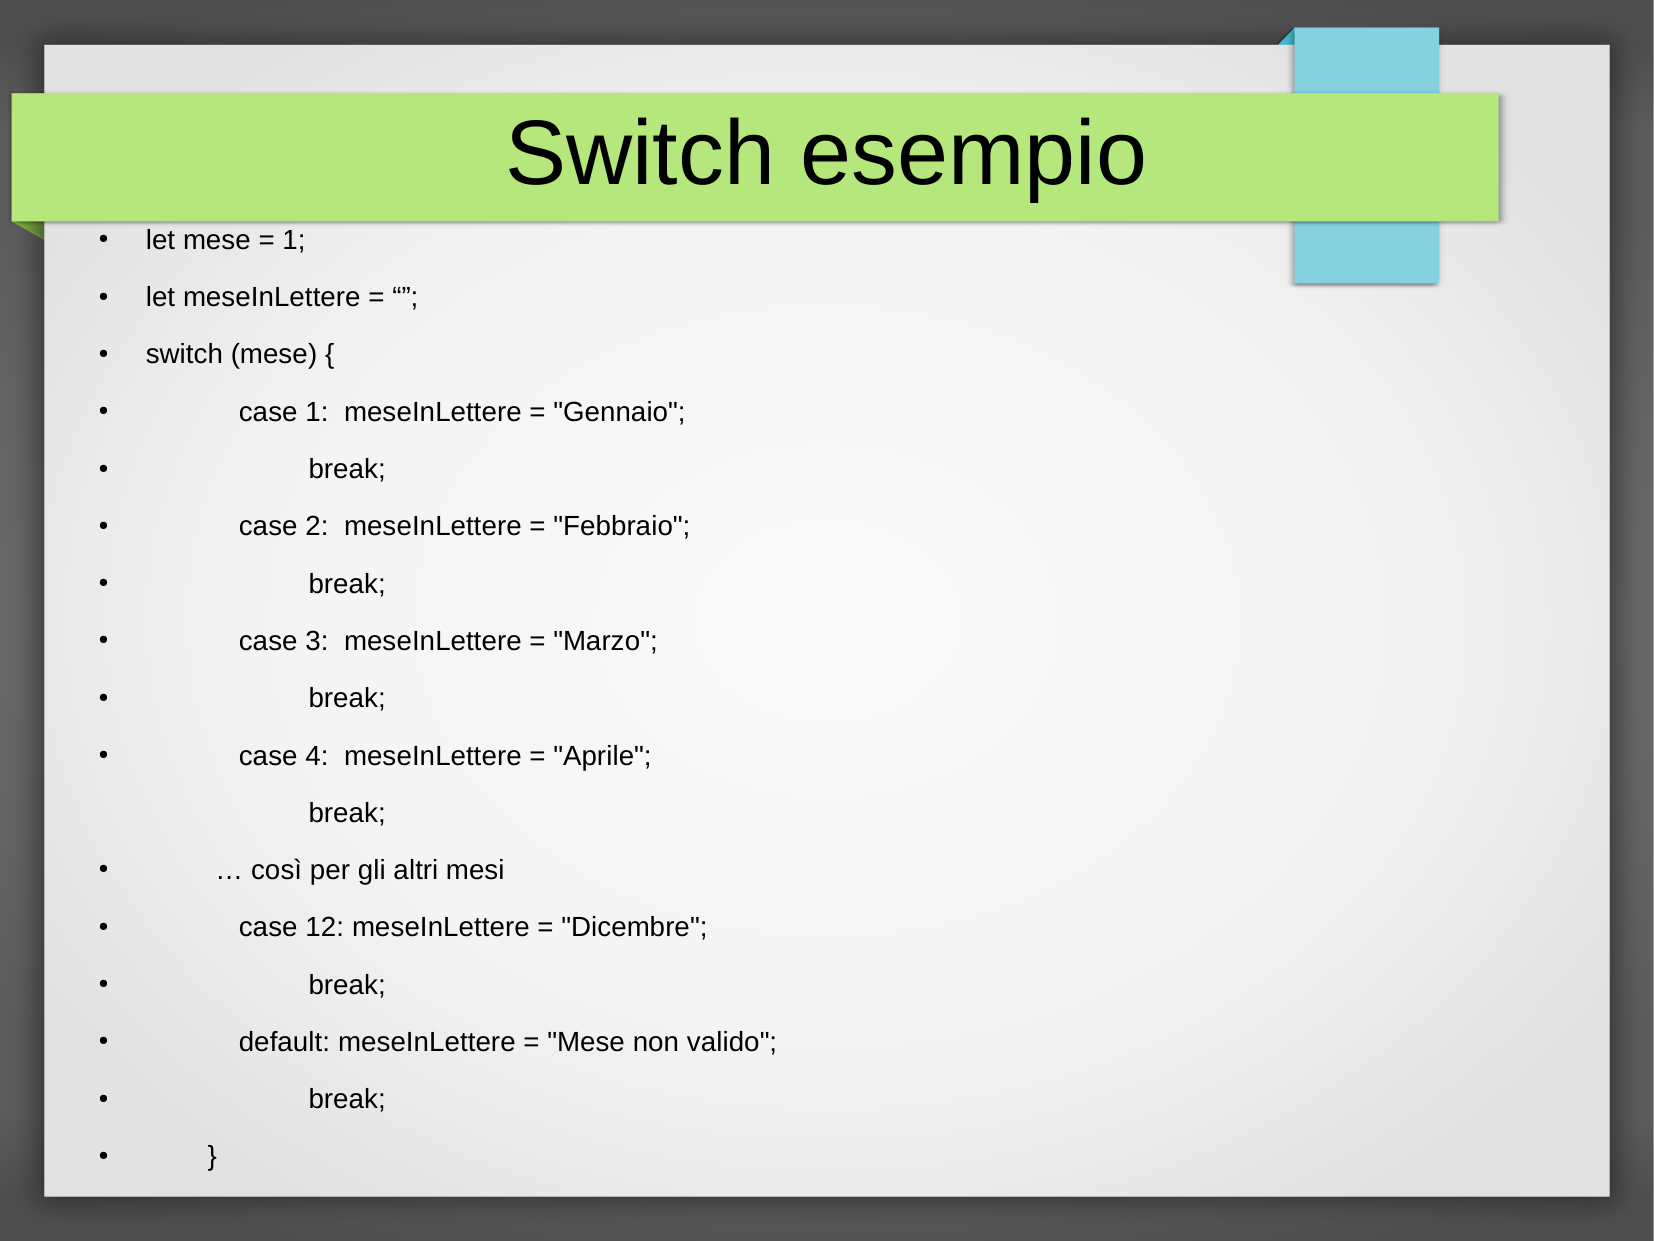

# Switch esempio
let mese = 1;
let meseInLettere = “”;
switch (mese) {
 case 1: meseInLettere = "Gennaio";
 break;
 case 2: meseInLettere = "Febbraio";
 break;
 case 3: meseInLettere = "Marzo";
 break;
 case 4: meseInLettere = "Aprile";
 break;
 … così per gli altri mesi
 case 12: meseInLettere = "Dicembre";
 break;
 default: meseInLettere = "Mese non valido";
 break;
 }